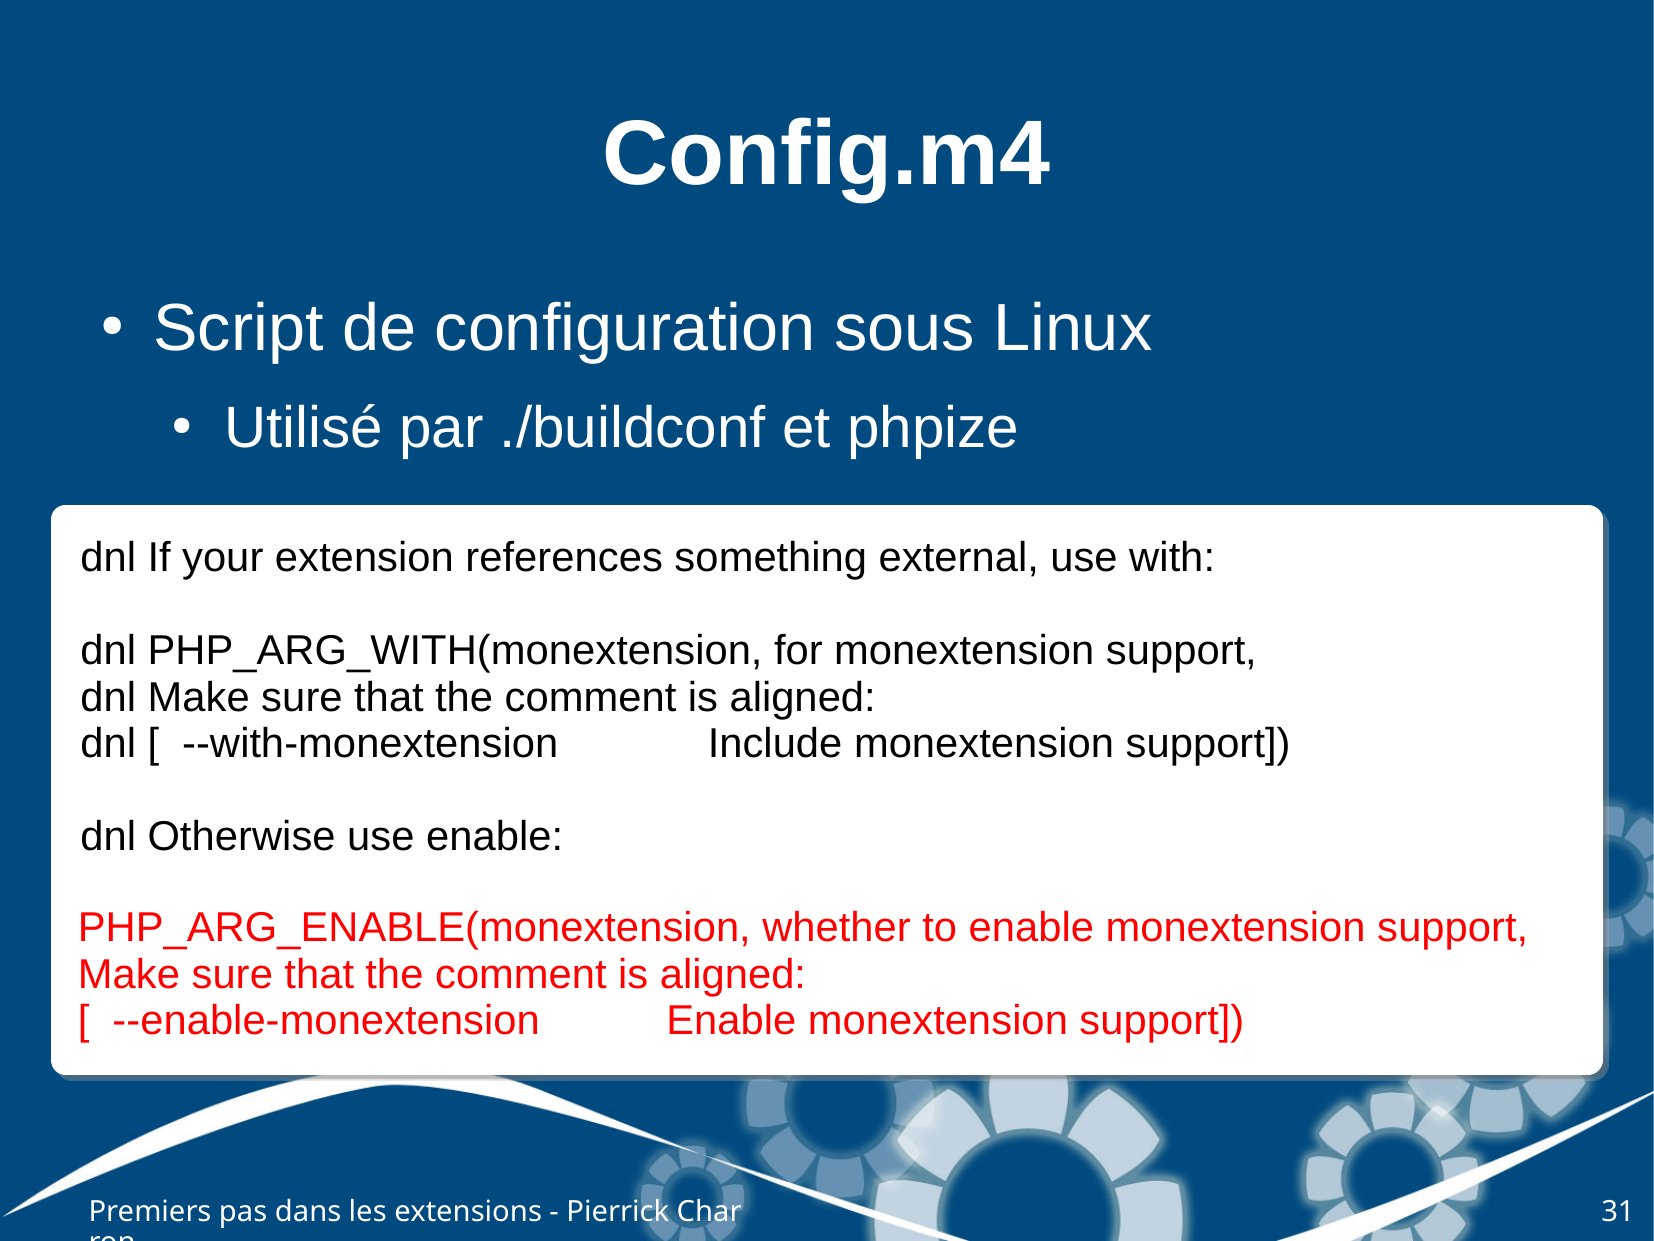

# Config.m4
Script de configuration sous Linux
Utilisé par ./buildconf et phpize
dnl If your extension references something external, use with:
dnl PHP_ARG_WITH(monextension, for monextension support,
dnl Make sure that the comment is aligned:
dnl [ --with-monextension Include monextension support])
dnl Otherwise use enable:
dnl PHP_ARG_ENABLE(monextension, whether to enable monext support,
dnl Make sure that the comment is aligned:
dnl [ --enable-monextension Enable monextension support])
PHP_ARG_ENABLE(monextension, whether to enable monextension support,
Make sure that the comment is aligned:
[ --enable-monextension Enable monextension support])
Premiers pas dans les extensions - Pierrick Charron
31